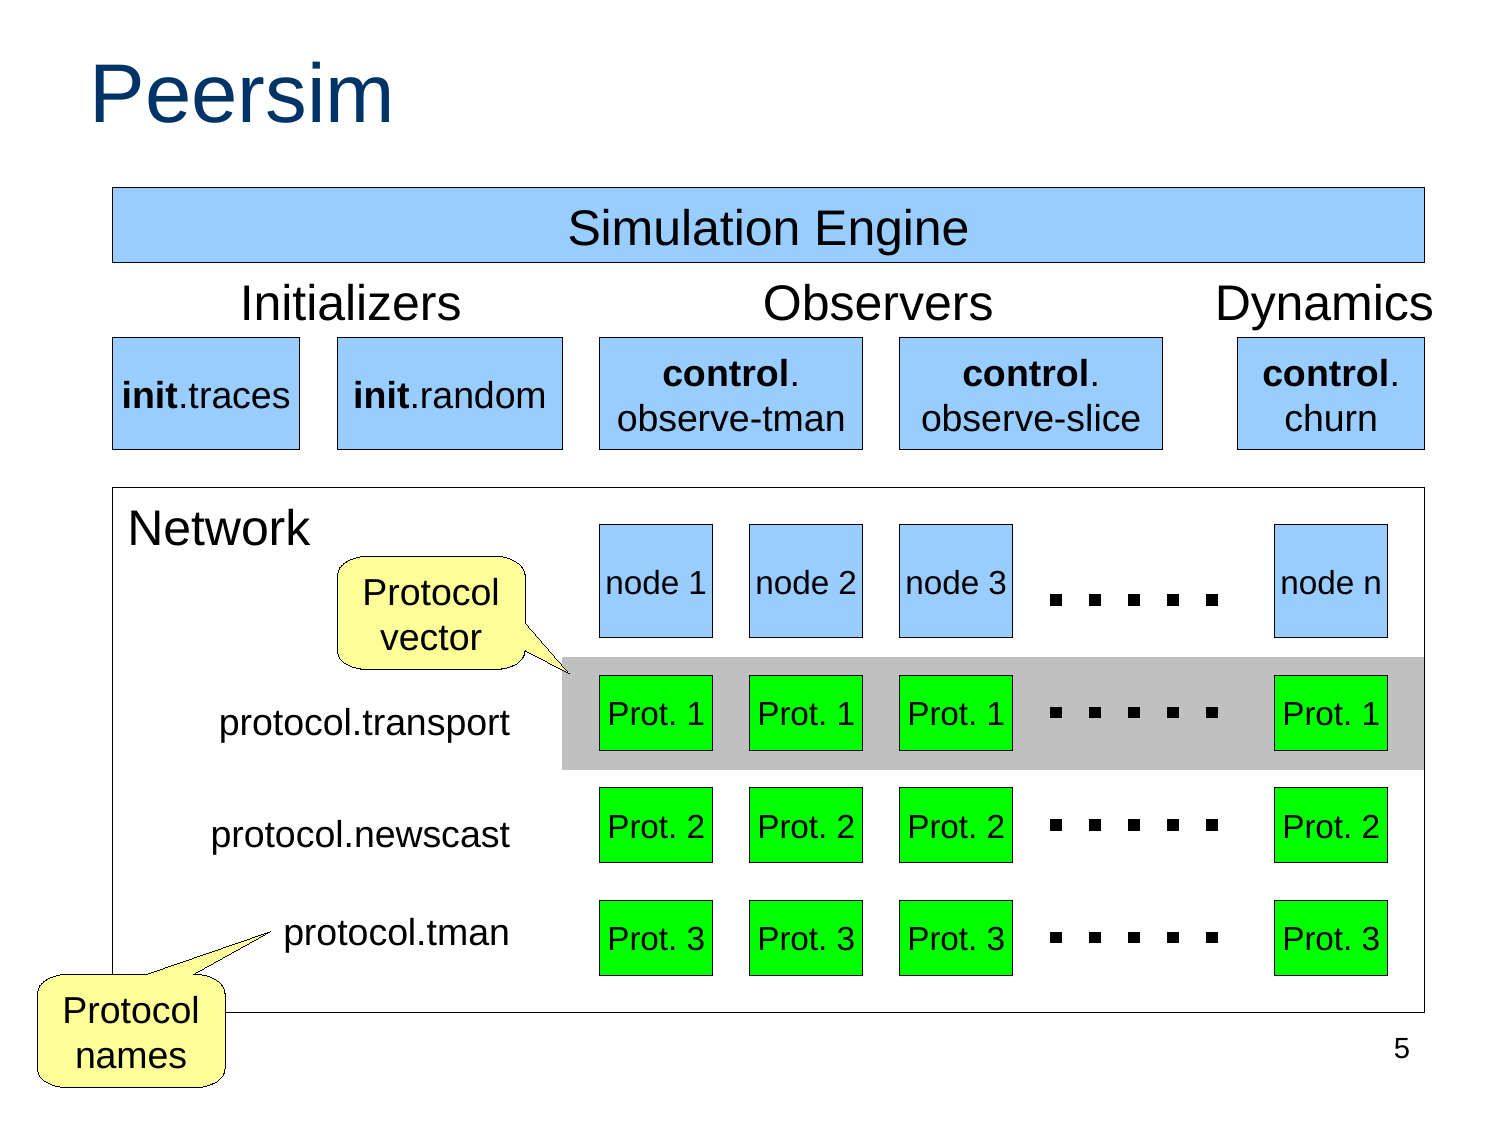

# Peersim
Simulation Engine
Initializers
Observers
Dynamics
init.traces
init.random
control.
observe-tman
control.
observe-slice
control.
churn
Network
node 1
node 2
node 3
node n
Protocol
vector
Prot. 1
Prot. 1
Prot. 1
Prot. 1
protocol.transport
Prot. 2
Prot. 2
Prot. 2
Prot. 2
protocol.newscast
protocol.tman
Prot. 3
Prot. 3
Prot. 3
Prot. 3
Protocol
names
5